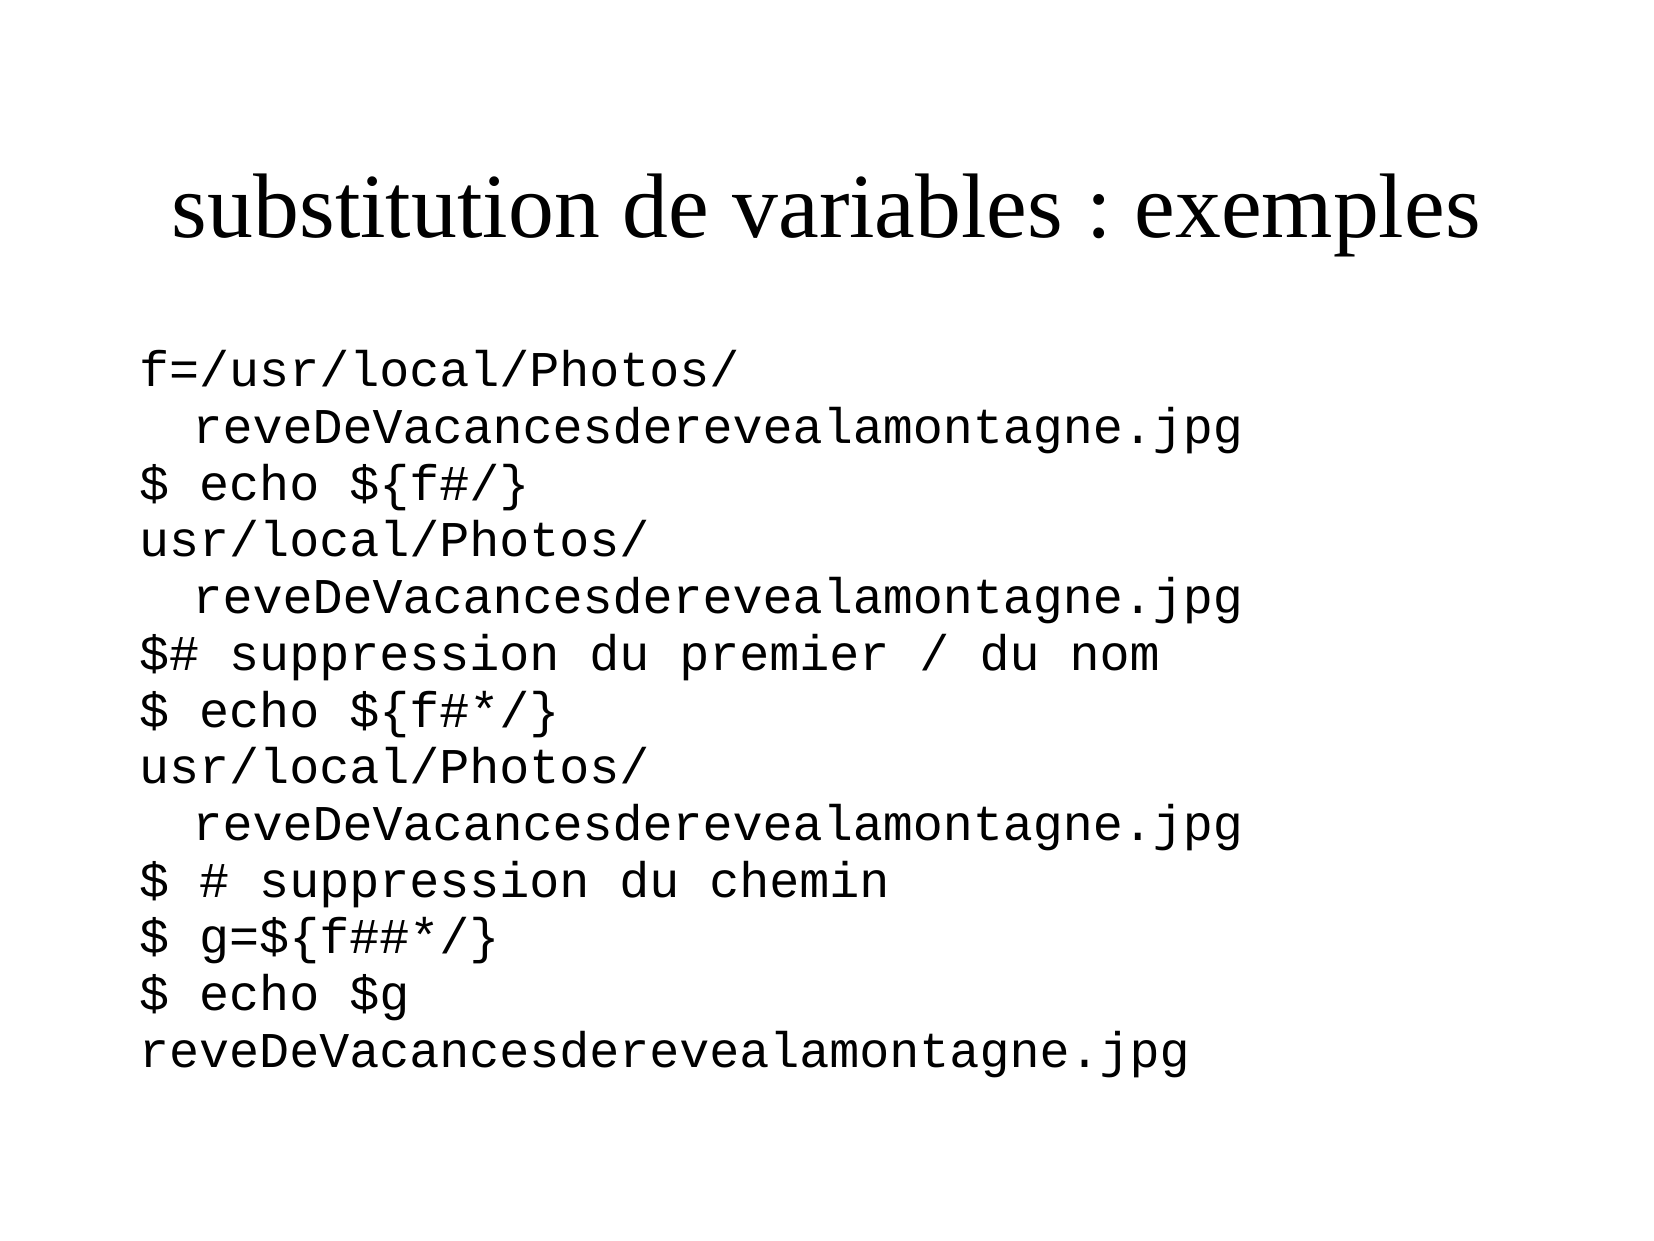

# substitution de variables : exemples
f=/usr/local/Photos/reveDeVacancesderevealamontagne.jpg
$ echo ${f#/}
usr/local/Photos/reveDeVacancesderevealamontagne.jpg
$# suppression du premier / du nom
$ echo ${f#*/}
usr/local/Photos/reveDeVacancesderevealamontagne.jpg
$ # suppression du chemin
$ g=${f##*/}
$ echo $g
reveDeVacancesderevealamontagne.jpg